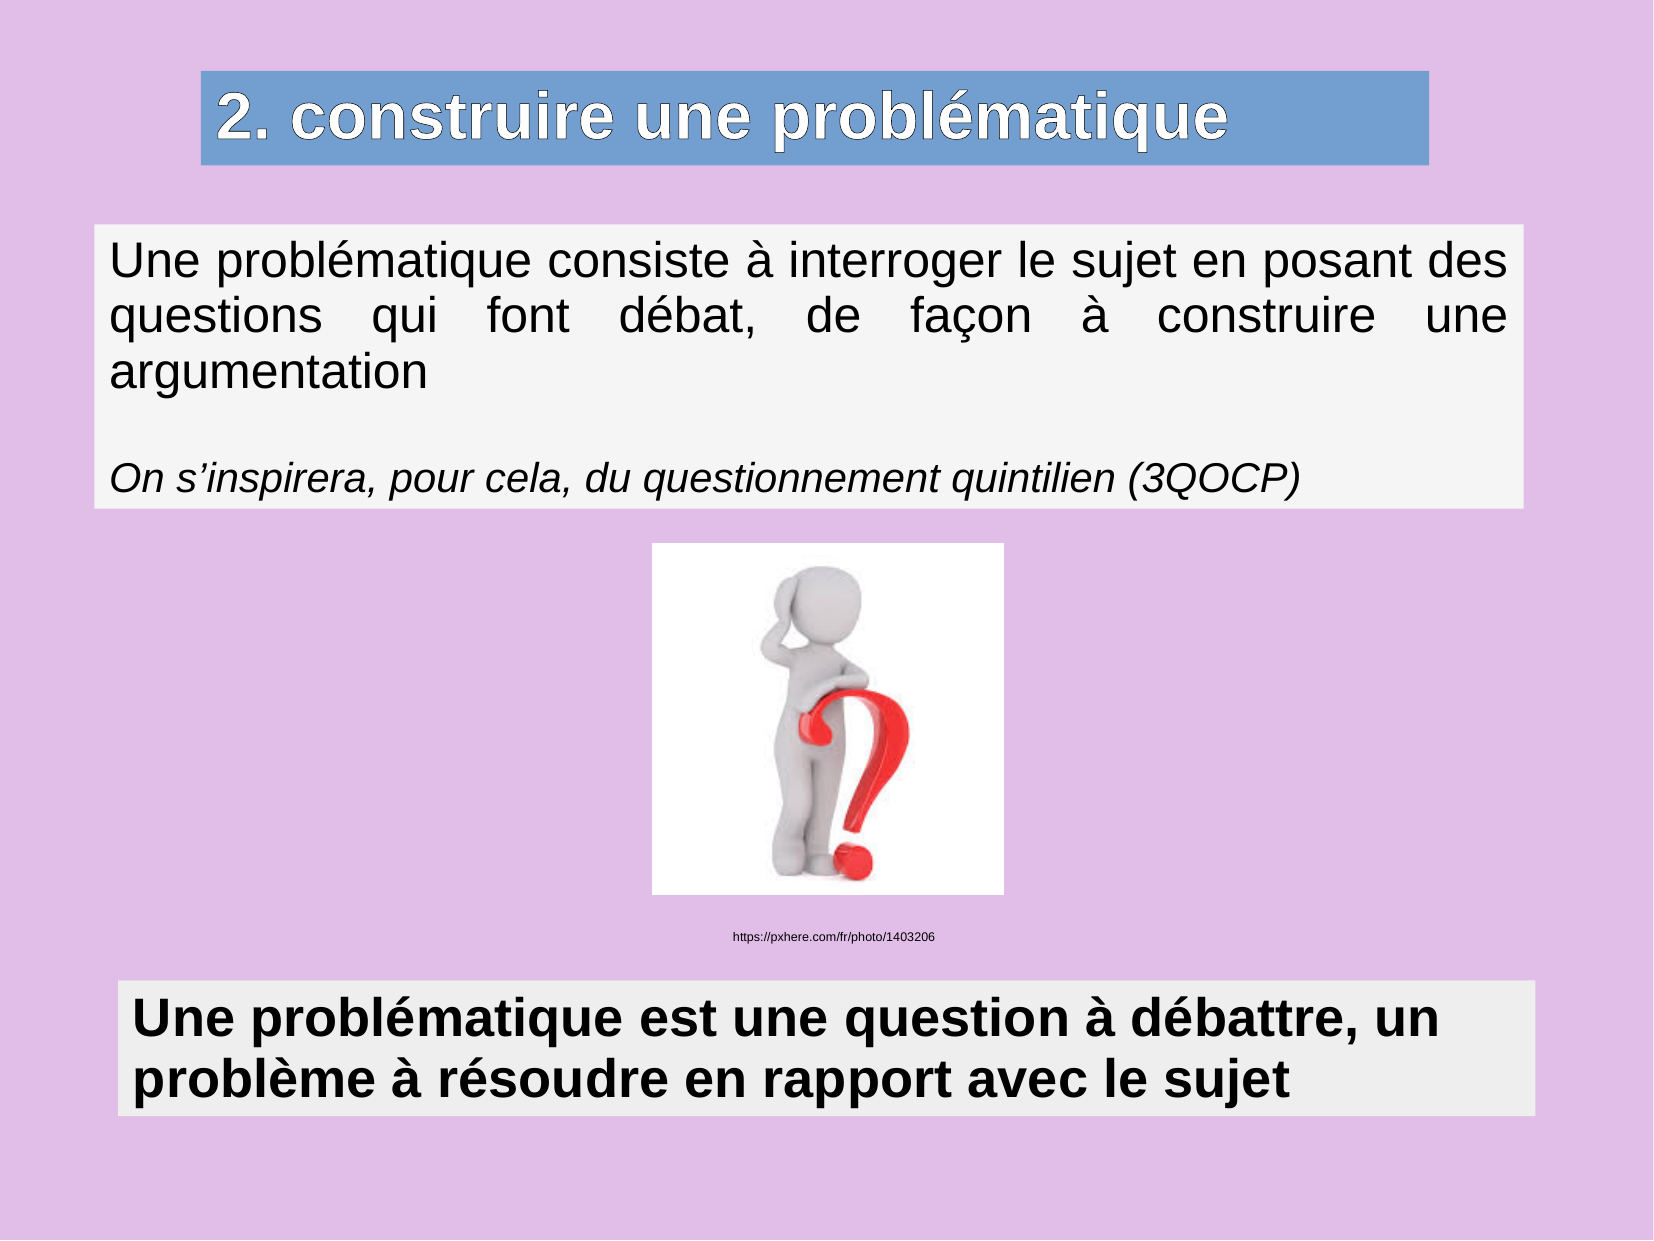

2. construire une problématique
Une problématique consiste à interroger le sujet en posant des questions qui font débat, de façon à construire une argumentation
On s’inspirera, pour cela, du questionnement quintilien (3QOCP)
 https://pxhere.com/fr/photo/1403206
Une problématique est une question à débattre, un problème à résoudre en rapport avec le sujet